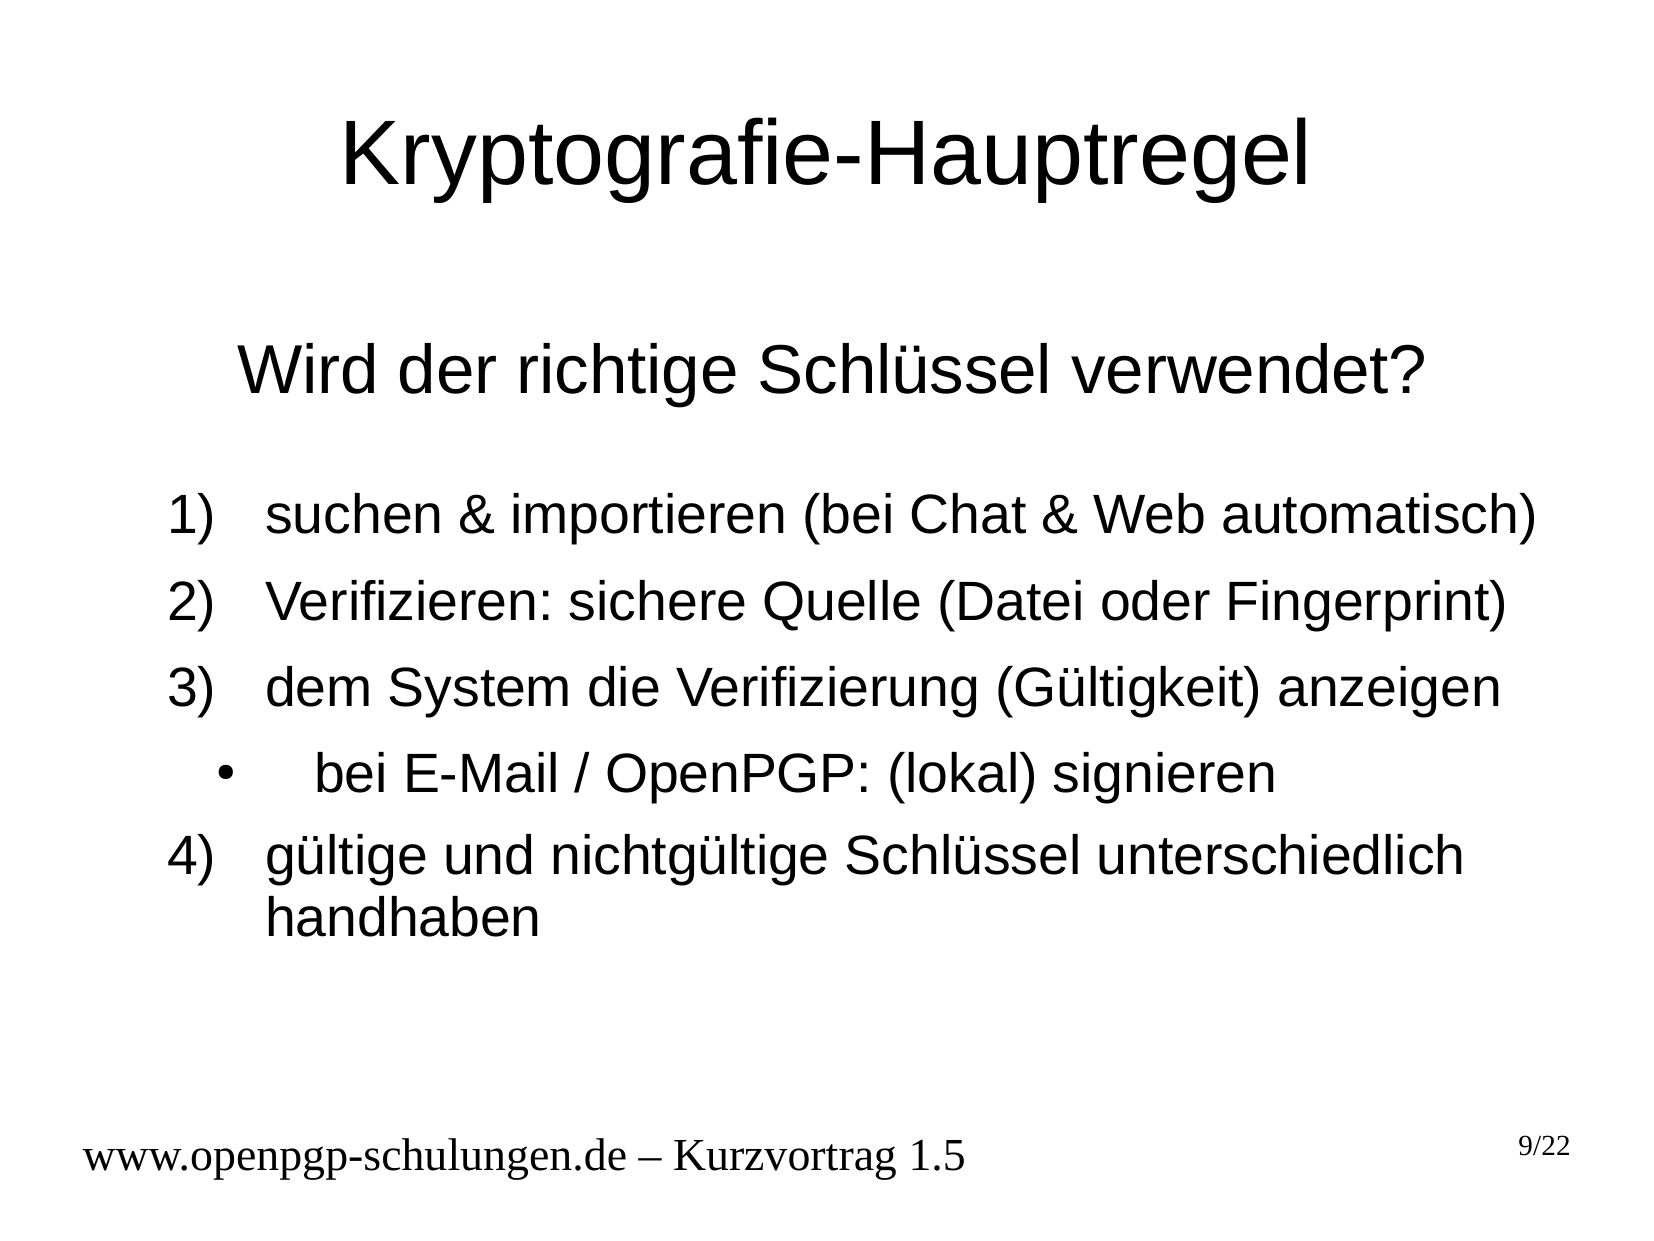

# Kryptografie-Hauptregel
Wird der richtige Schlüssel verwendet?
suchen & importieren (bei Chat & Web automatisch)
Verifizieren: sichere Quelle (Datei oder Fingerprint)
dem System die Verifizierung (Gültigkeit) anzeigen
bei E-Mail / OpenPGP: (lokal) signieren
gültige und nichtgültige Schlüssel unterschiedlich handhaben
9